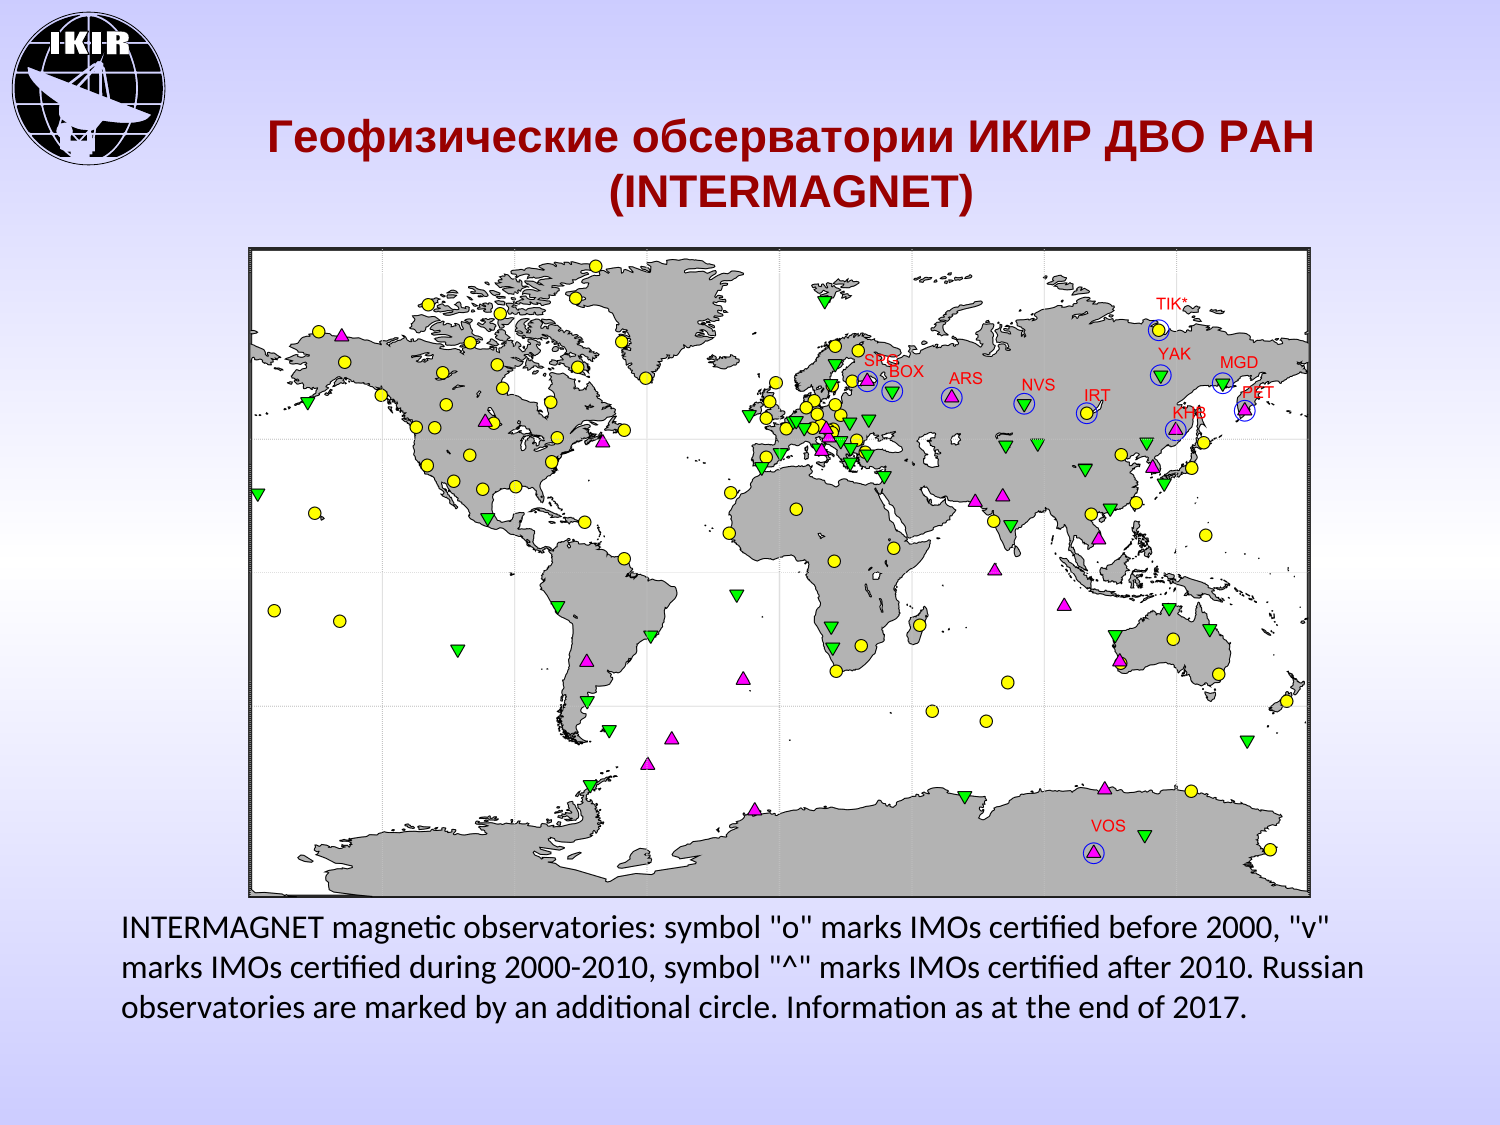

Геофизические обсерватории ИКИР ДВО РАН
(INTERMAGNET)
INTERMAGNET magnetic observatories: symbol "o" marks IMOs certified before 2000, "v" marks IMOs certified during 2000-2010, symbol "^" marks IMOs certified after 2010. Russian observatories are marked by an additional circle. Information as at the end of 2017.